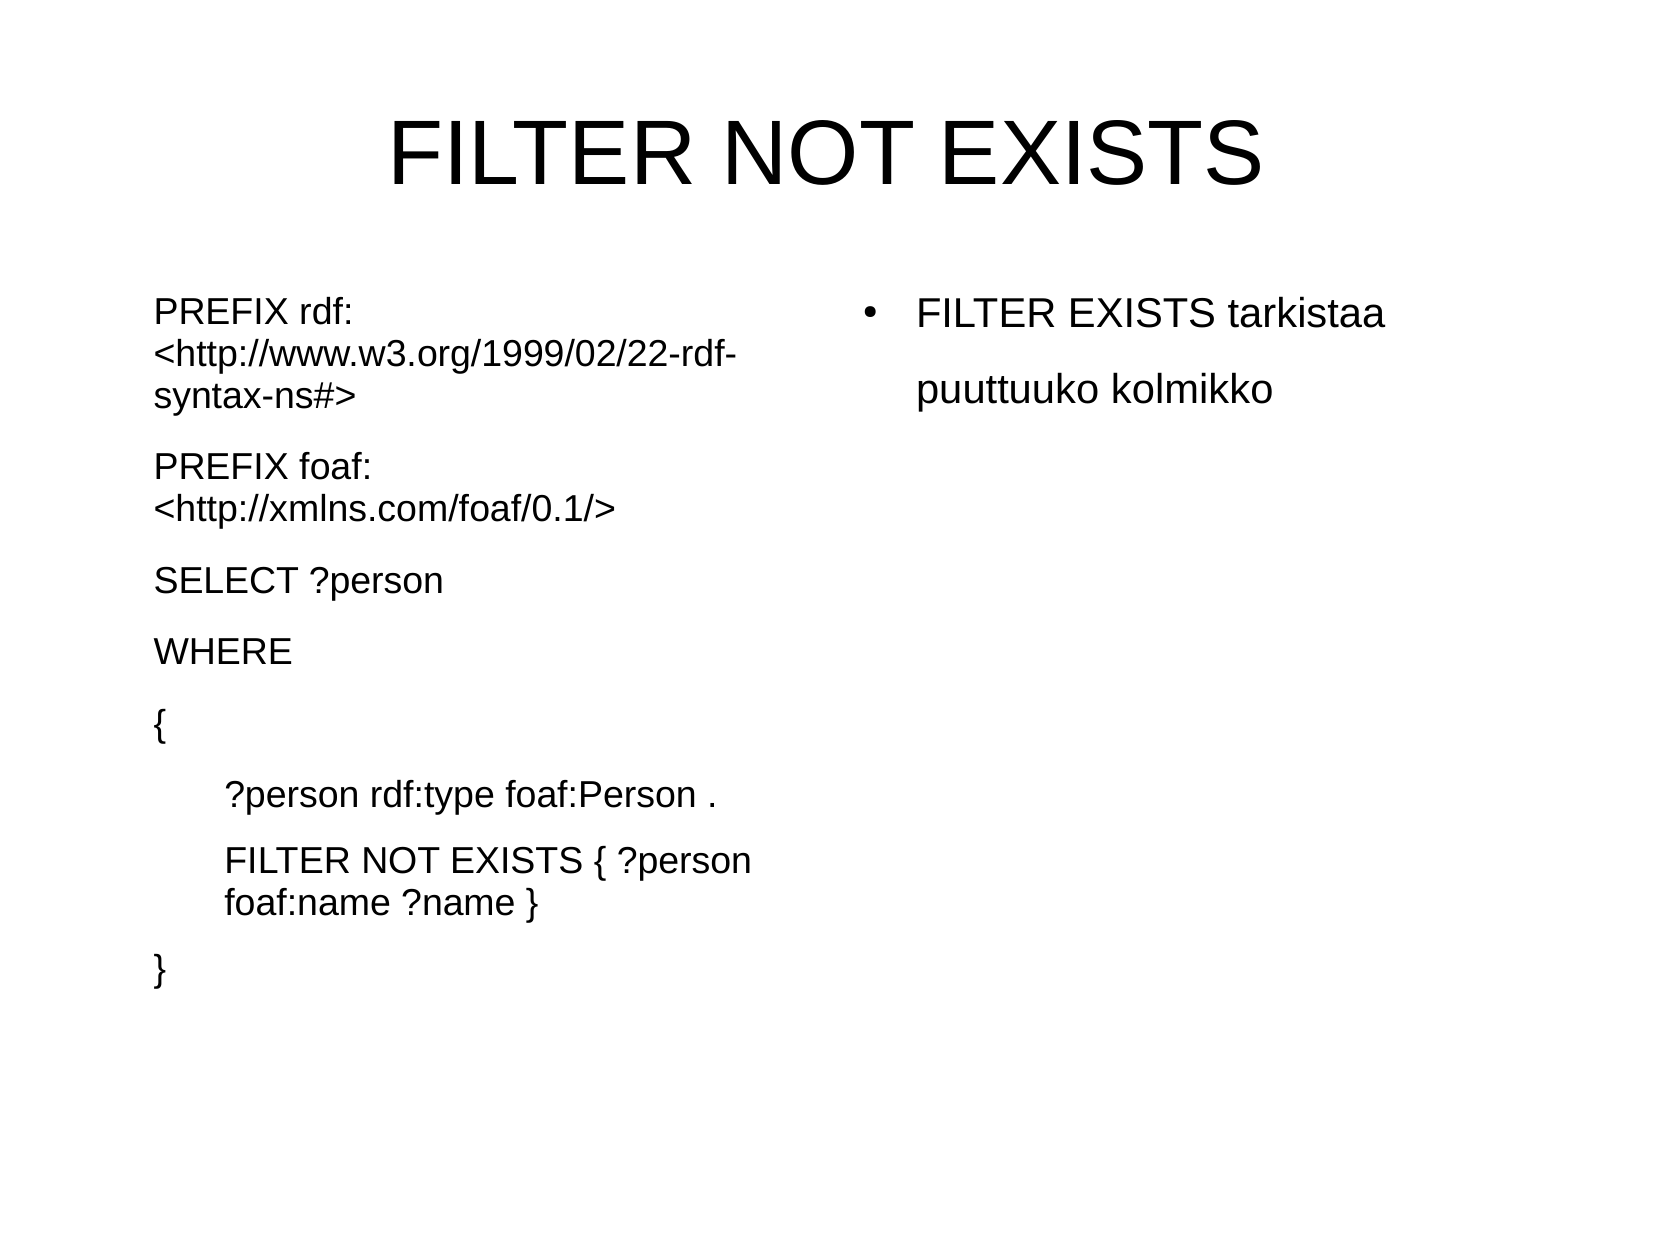

# FILTER NOT EXISTS
PREFIX rdf: <http://www.w3.org/1999/02/22-rdf-syntax-ns#>
PREFIX foaf: <http://xmlns.com/foaf/0.1/>
SELECT ?person
WHERE
{
?person rdf:type foaf:Person .
FILTER NOT EXISTS { ?person foaf:name ?name }
}
FILTER EXISTS tarkistaa
puuttuuko kolmikko